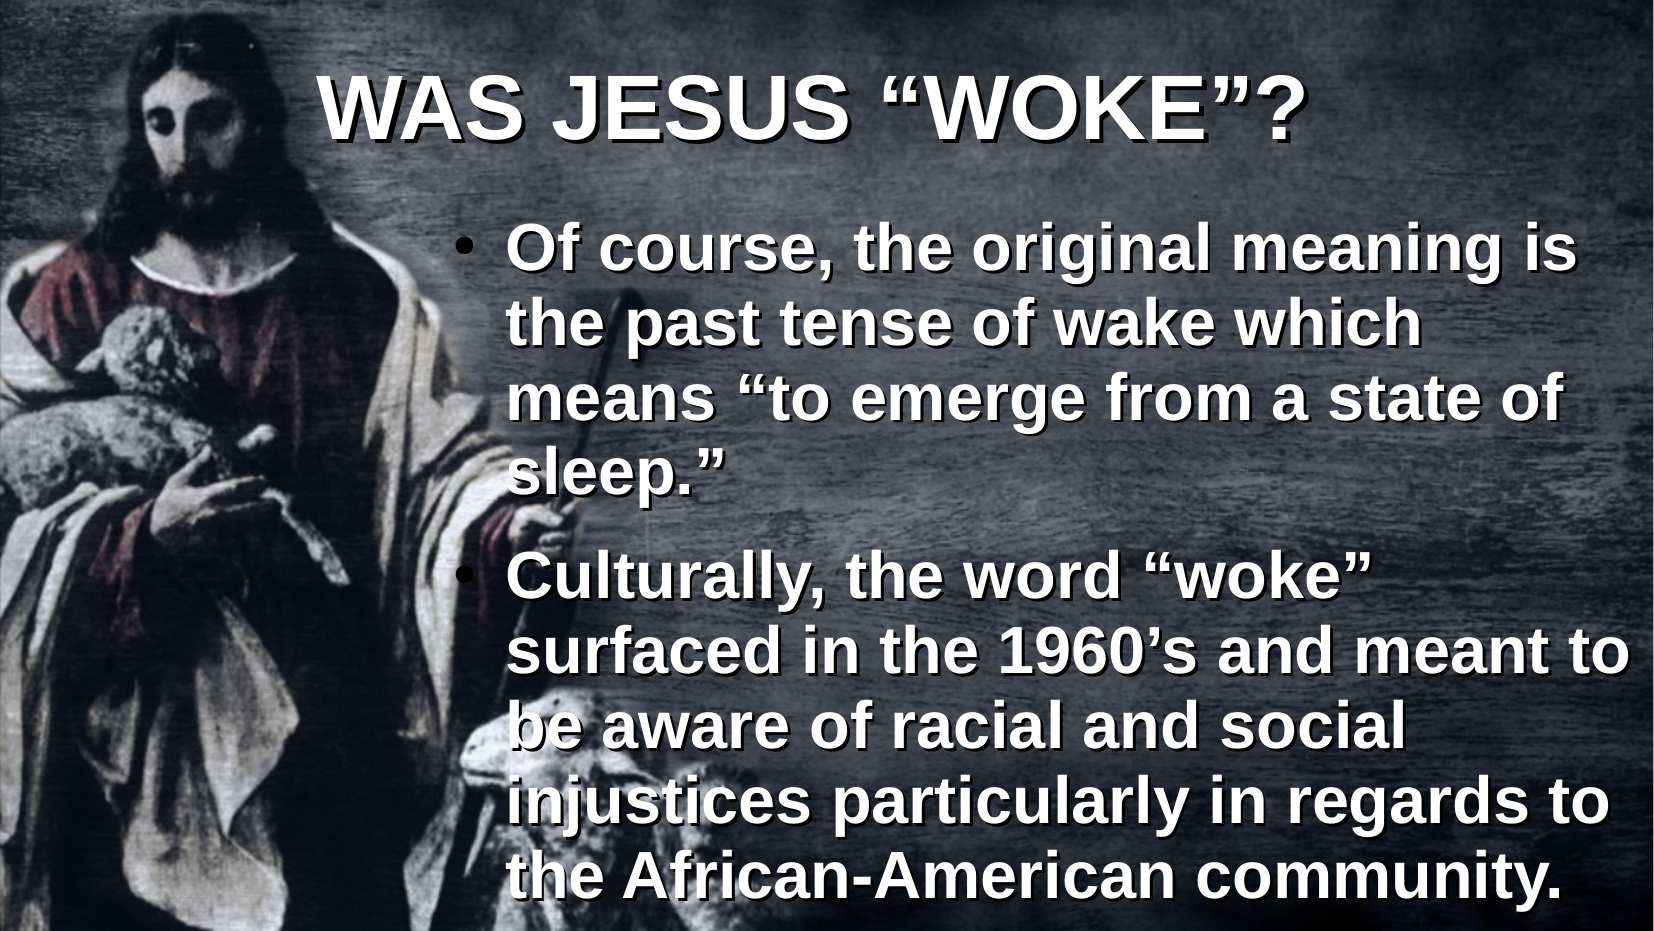

# WAS JESUS “WOKE”?
Of course, the original meaning is the past tense of wake which means “to emerge from a state of sleep.”
Culturally, the word “woke” surfaced in the 1960’s and meant to be aware of racial and social injustices particularly in regards to the African-American community.